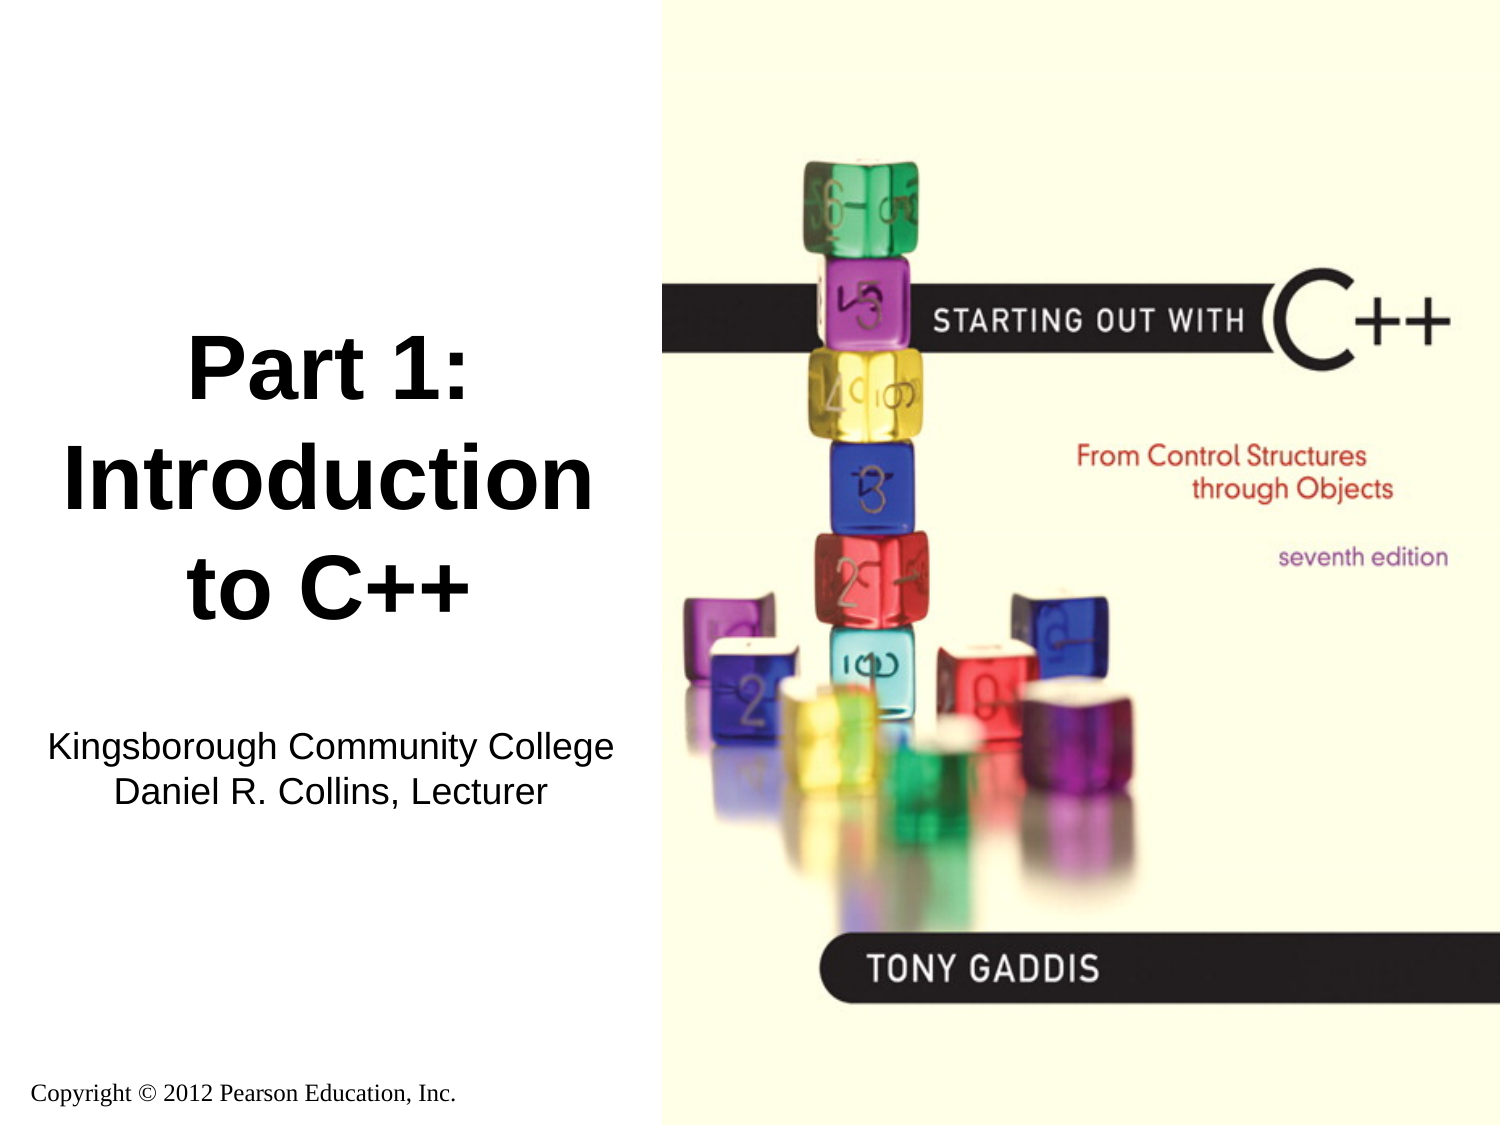

Part 1: Introduction to C++
Kingsborough Community College
Daniel R. Collins, Lecturer